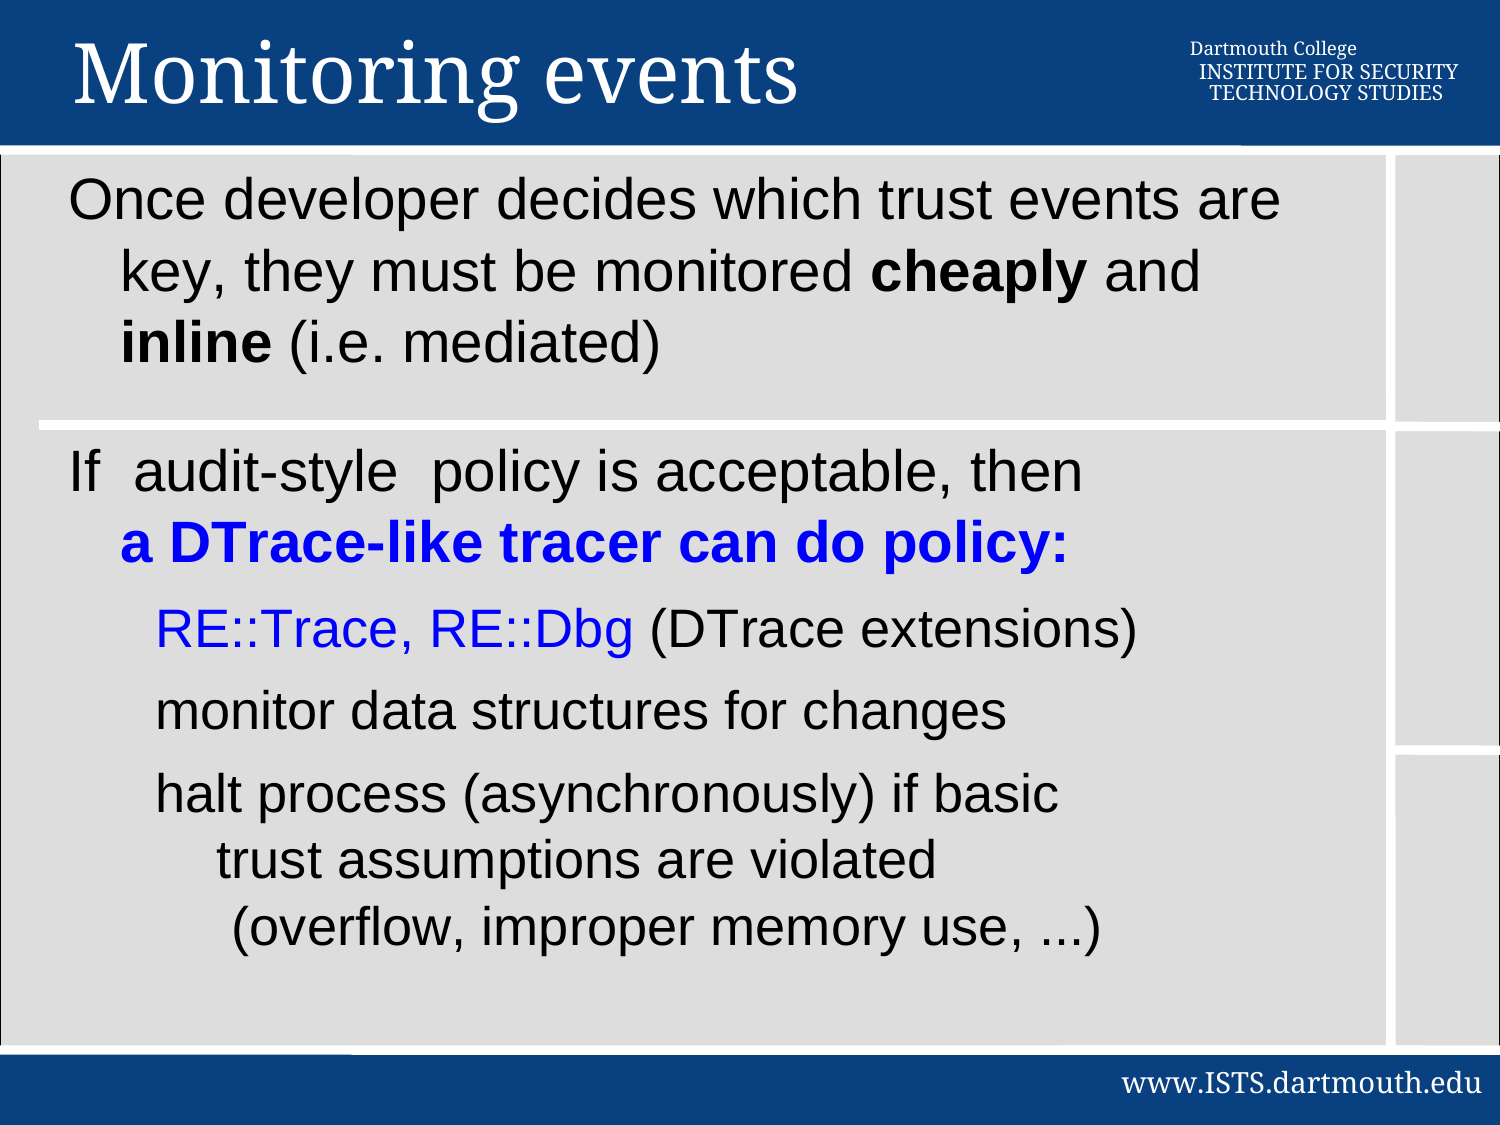

Monitoring events
Dartmouth College
INSTITUTE FOR SECURITY
TECHNOLOGY STUDIES
Once developer decides which trust events are key, they must be monitored cheaply and inline (i.e. mediated)
If audit-style policy is acceptable, then
a DTrace-like tracer can do policy:
 RE::Trace, RE::Dbg (DTrace extensions)
 monitor data structures for changes
 halt process (asynchronously) if basic
 trust assumptions are violated
 (overflow, improper memory use, ...)
www.ISTS.dartmouth.edu